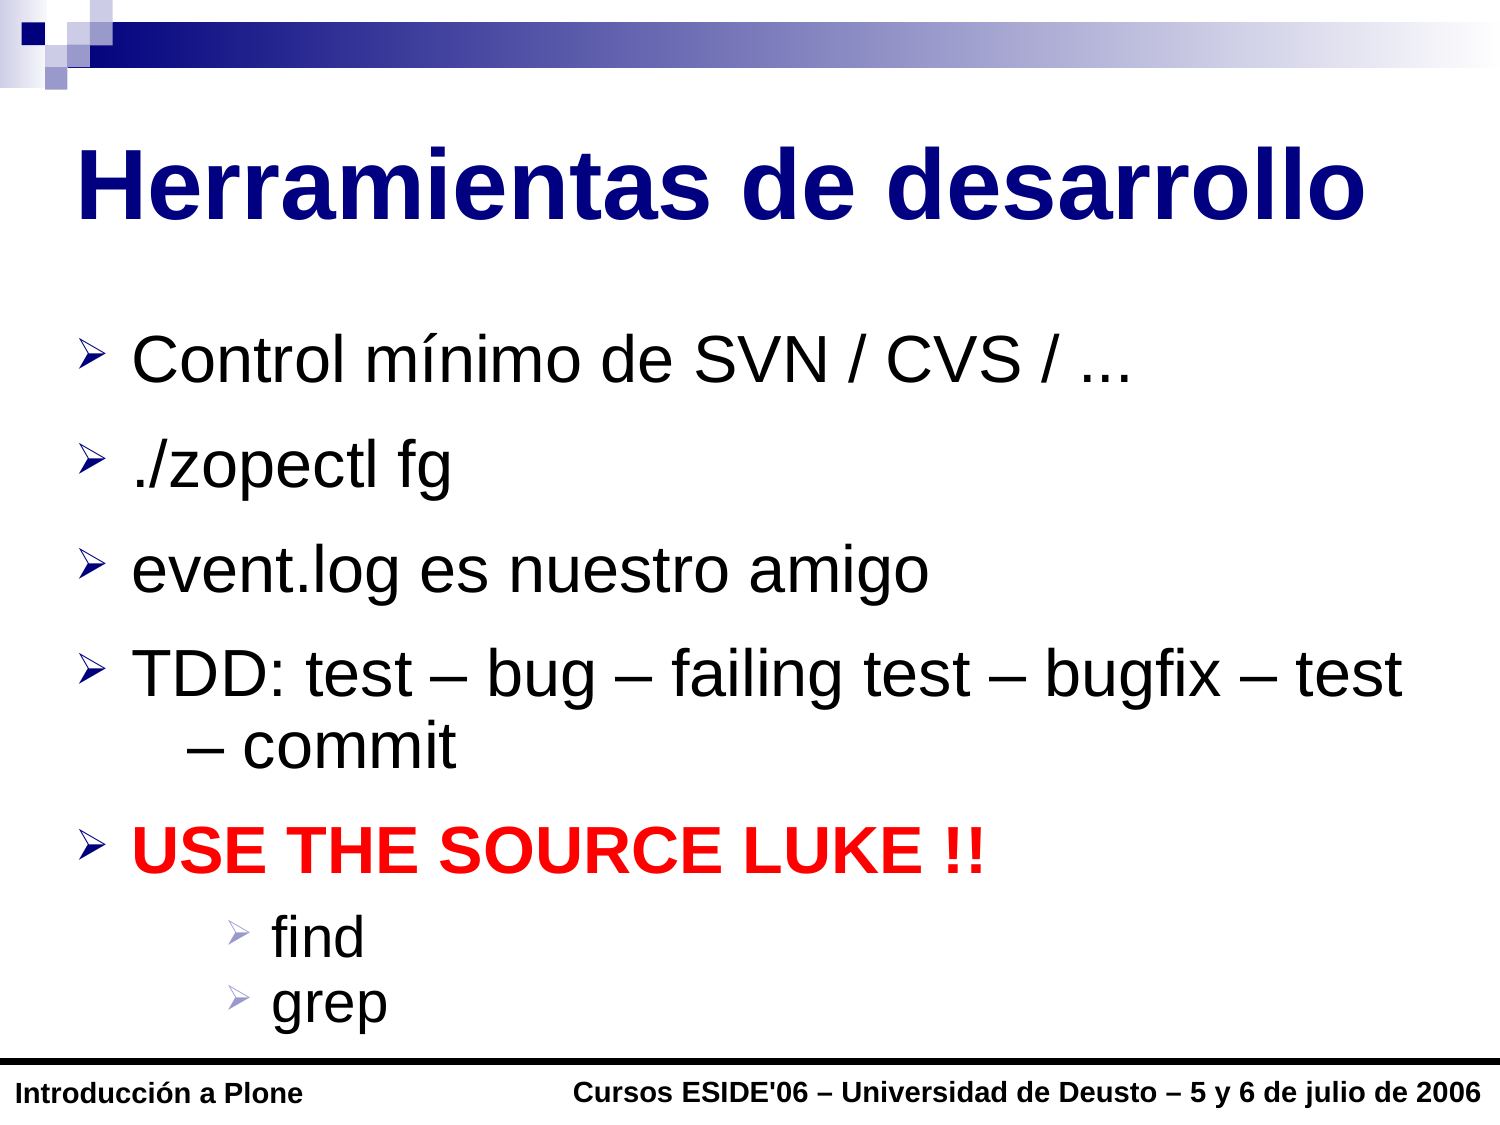

# Herramientas de desarrollo
Control mínimo de SVN / CVS / ...
./zopectl fg
event.log es nuestro amigo
TDD: test – bug – failing test – bugfix – test – commit
USE THE SOURCE LUKE !!
find
grep